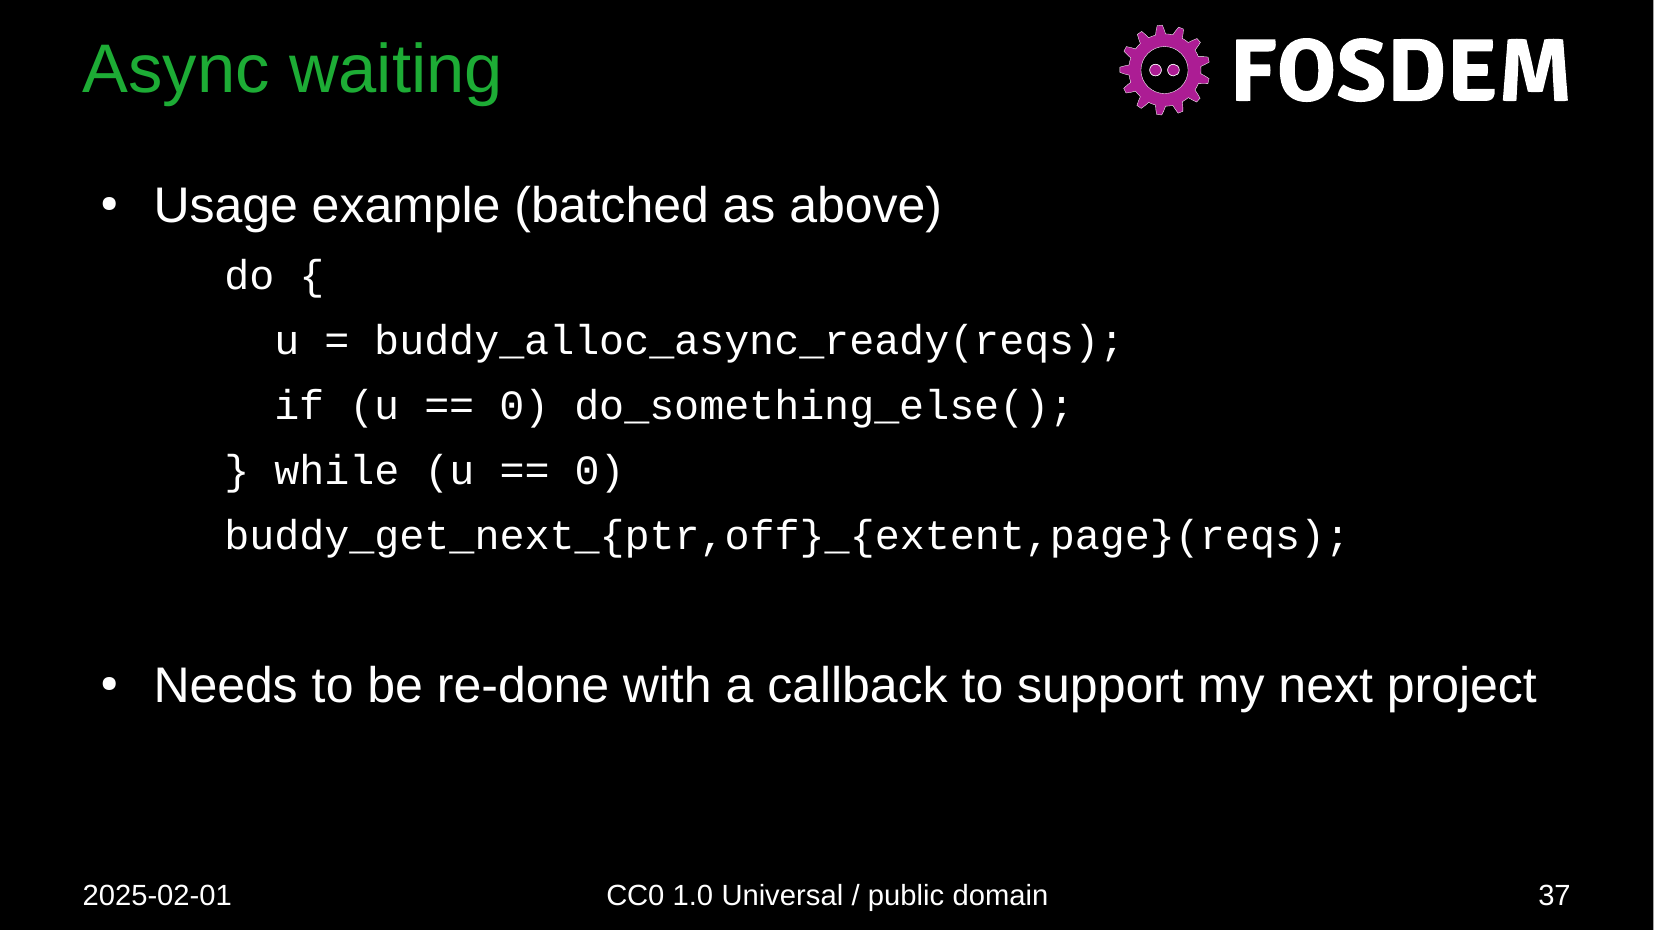

# Async waiting
Usage example (batched as above)
do {
 u = buddy_alloc_async_ready(reqs);
 if (u == 0) do_something_else();
} while (u == 0)
buddy_get_next_{ptr,off}_{extent,page}(reqs);
Needs to be re-done with a callback to support my next project
2025-02-01
CC0 1.0 Universal / public domain
37